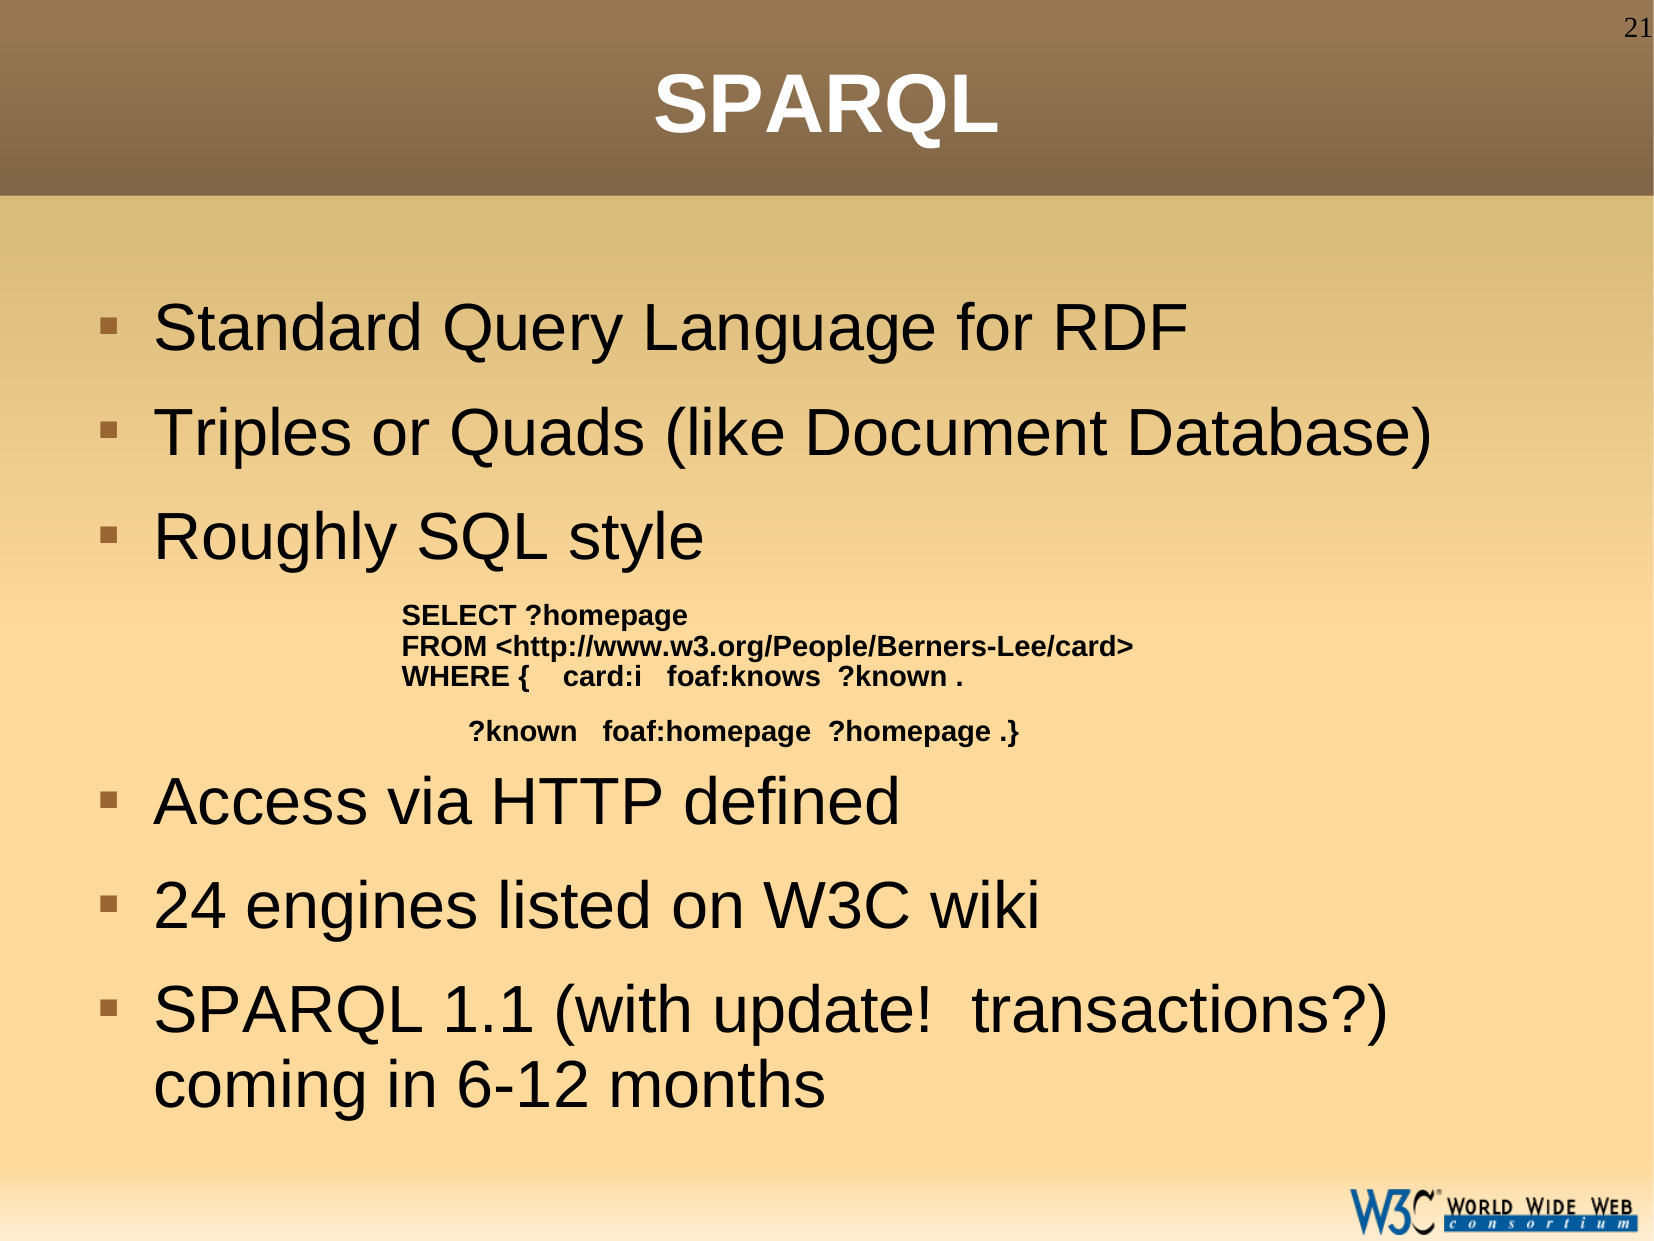

# SPARQL
SELECT ?homepage
FROM <http://www.w3.org/People/Berners-Lee/card>
WHERE { card:i foaf:knows ?known .
 ?known foaf:homepage ?homepage .}
21
Standard Query Language for RDF
Triples or Quads (like Document Database)
Roughly SQL style
Access via HTTP defined
24 engines listed on W3C wiki
SPARQL 1.1 (with update! transactions?) coming in 6-12 months
SELECT ?homepage
FROM <http://www.w3.org/People/Berners-Lee/card>
WHERE { card:i foaf:knows ?known .
?known foaf:homepage ?homepage .}